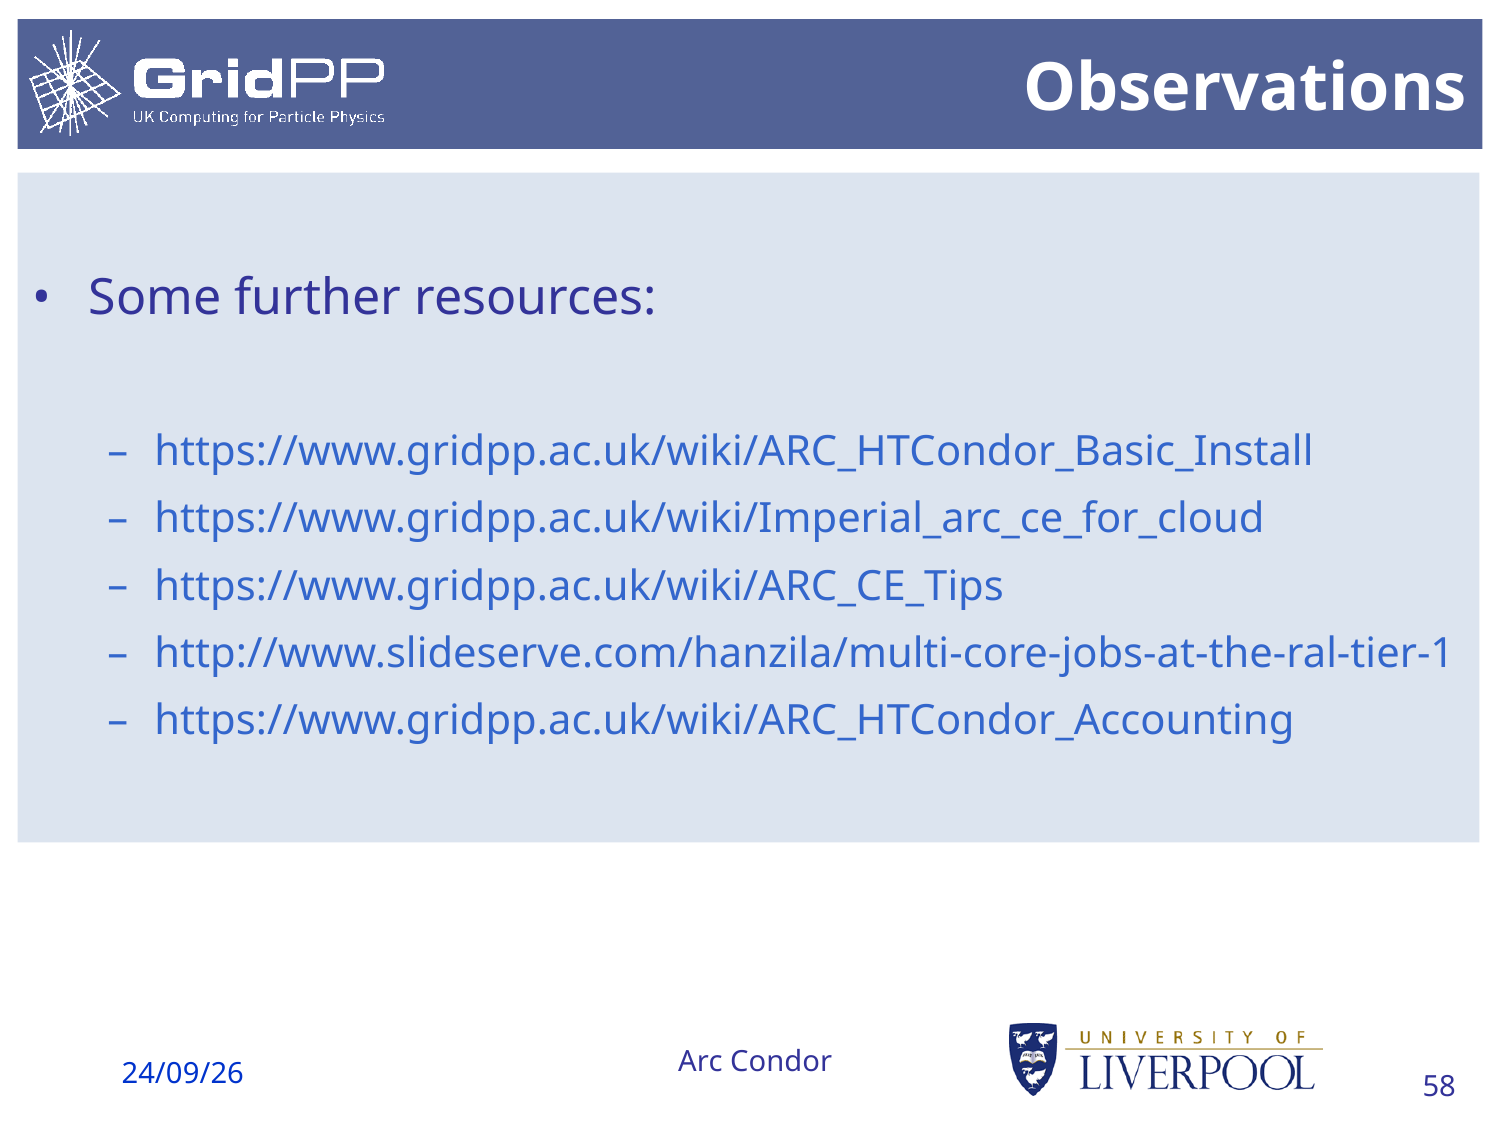

# Observations
Some further resources:
https://www.gridpp.ac.uk/wiki/ARC_HTCondor_Basic_Install
https://www.gridpp.ac.uk/wiki/Imperial_arc_ce_for_cloud
https://www.gridpp.ac.uk/wiki/ARC_CE_Tips
http://www.slideserve.com/hanzila/multi-core-jobs-at-the-ral-tier-1
https://www.gridpp.ac.uk/wiki/ARC_HTCondor_Accounting
Arc Condor